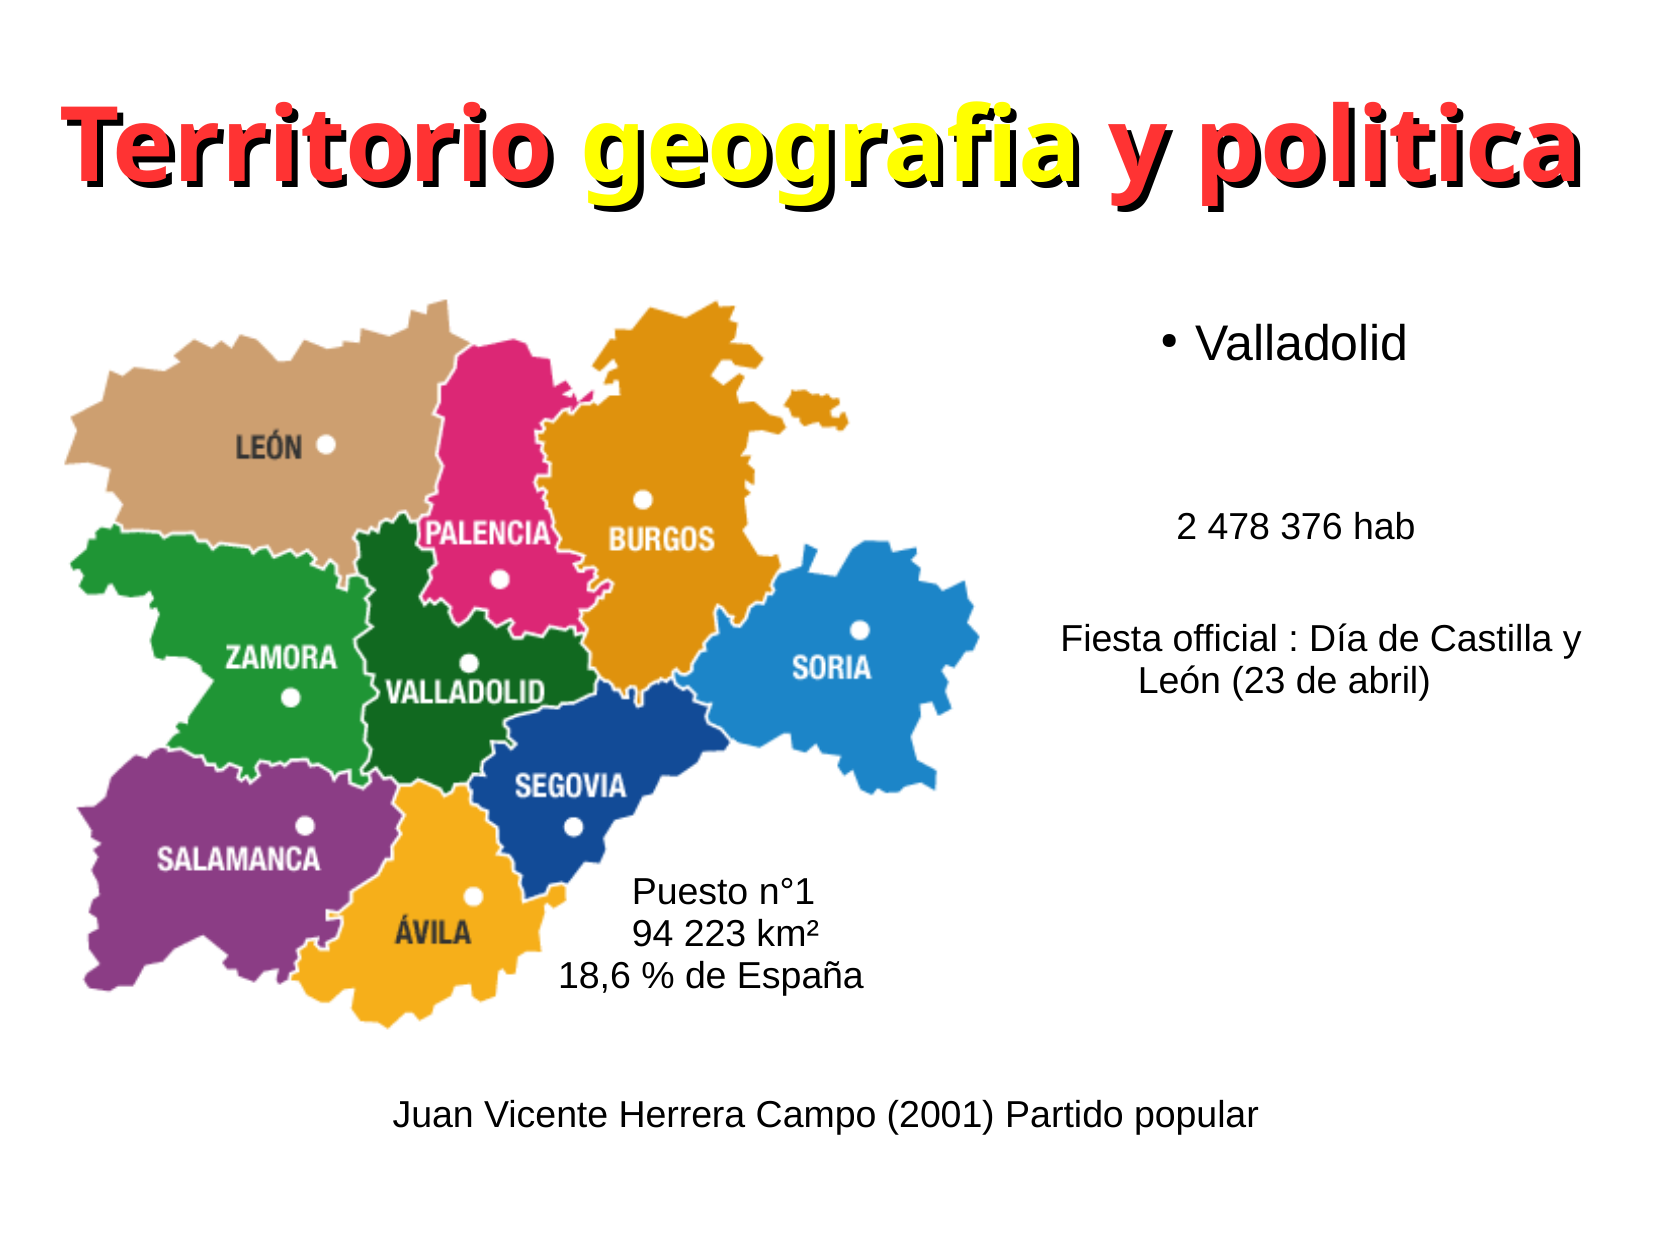

# Territorio geografia y politica
Valladolid
2 478 376 hab
	Fiesta official : Día de Castilla y León (23 de abril)
	Puesto n°1
	94 223 km²
18,6 % de España
Juan Vicente Herrera Campo (2001) Partido popular